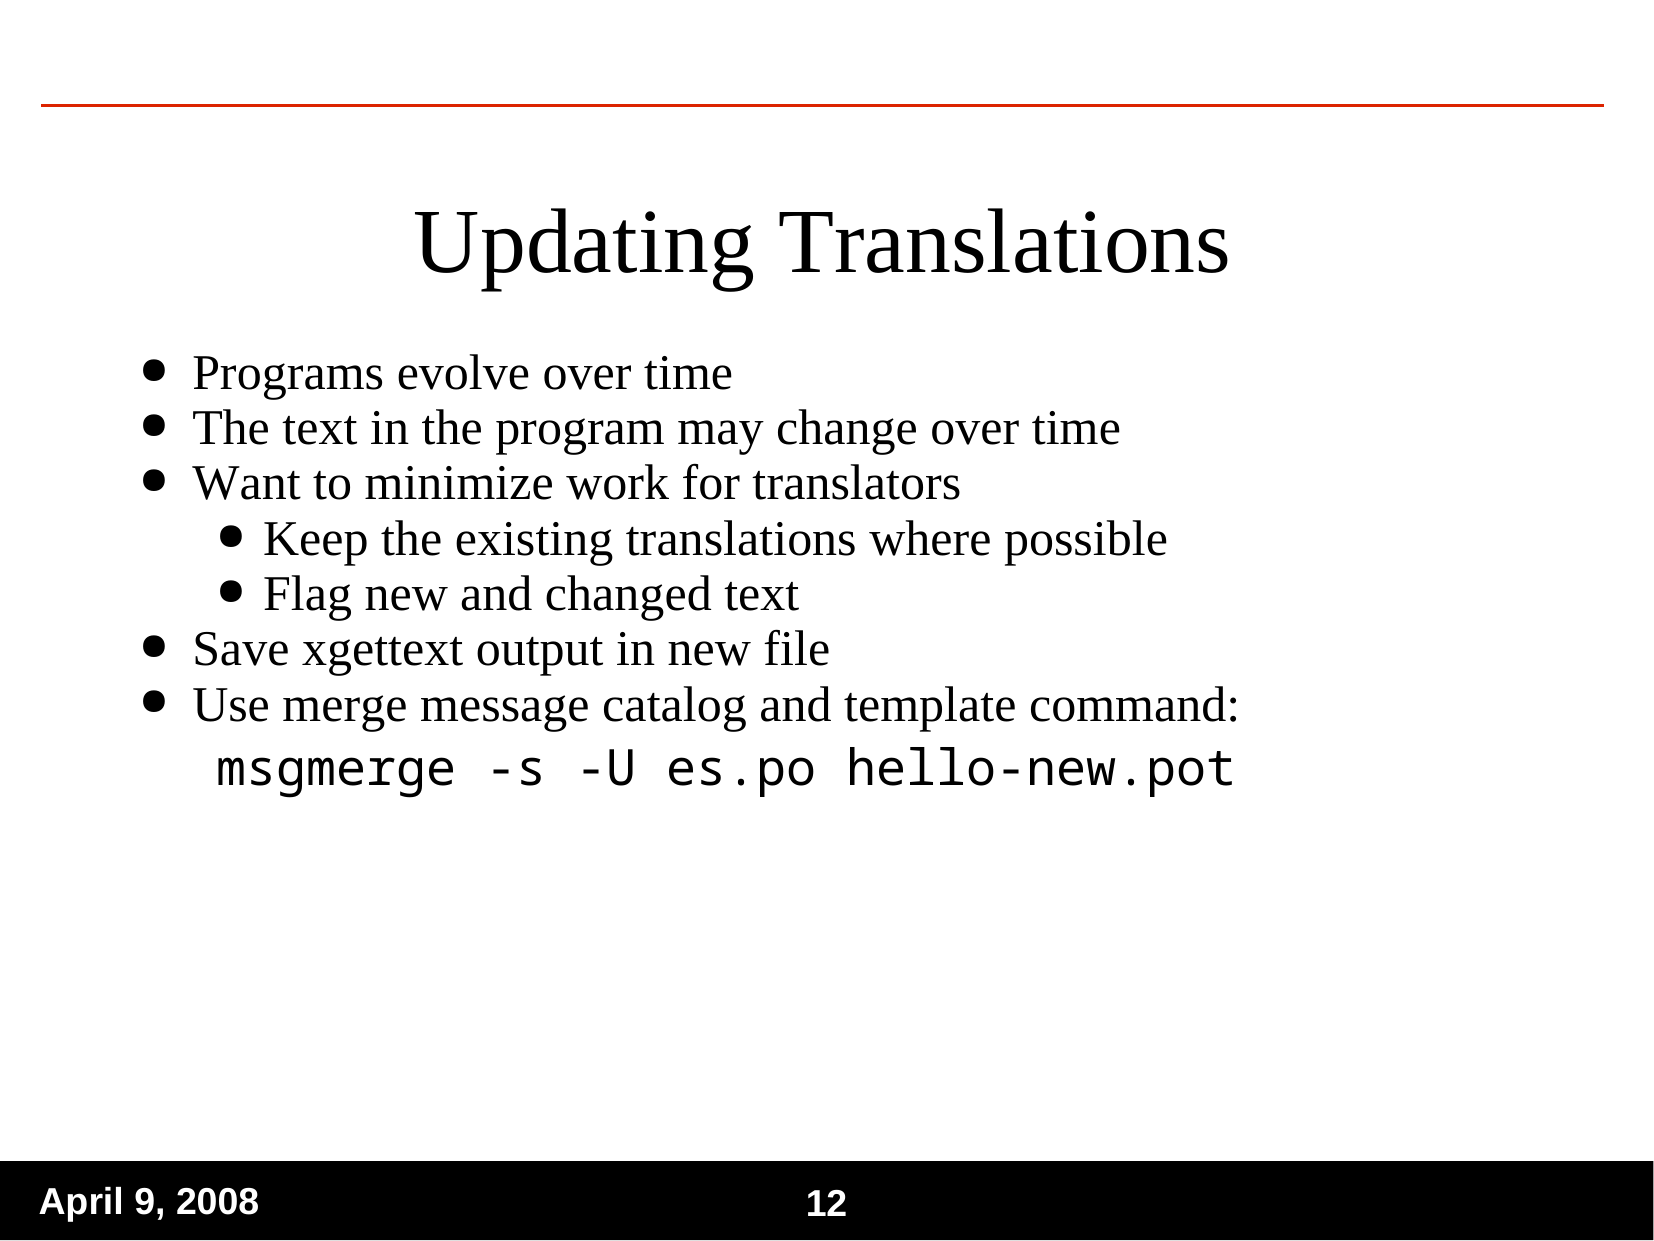

# Updating Translations
Programs evolve over time
The text in the program may change over time
Want to minimize work for translators
Keep the existing translations where possible
Flag new and changed text
Save xgettext output in new file
Use merge message catalog and template command:
msgmerge -s -U es.po hello-new.pot